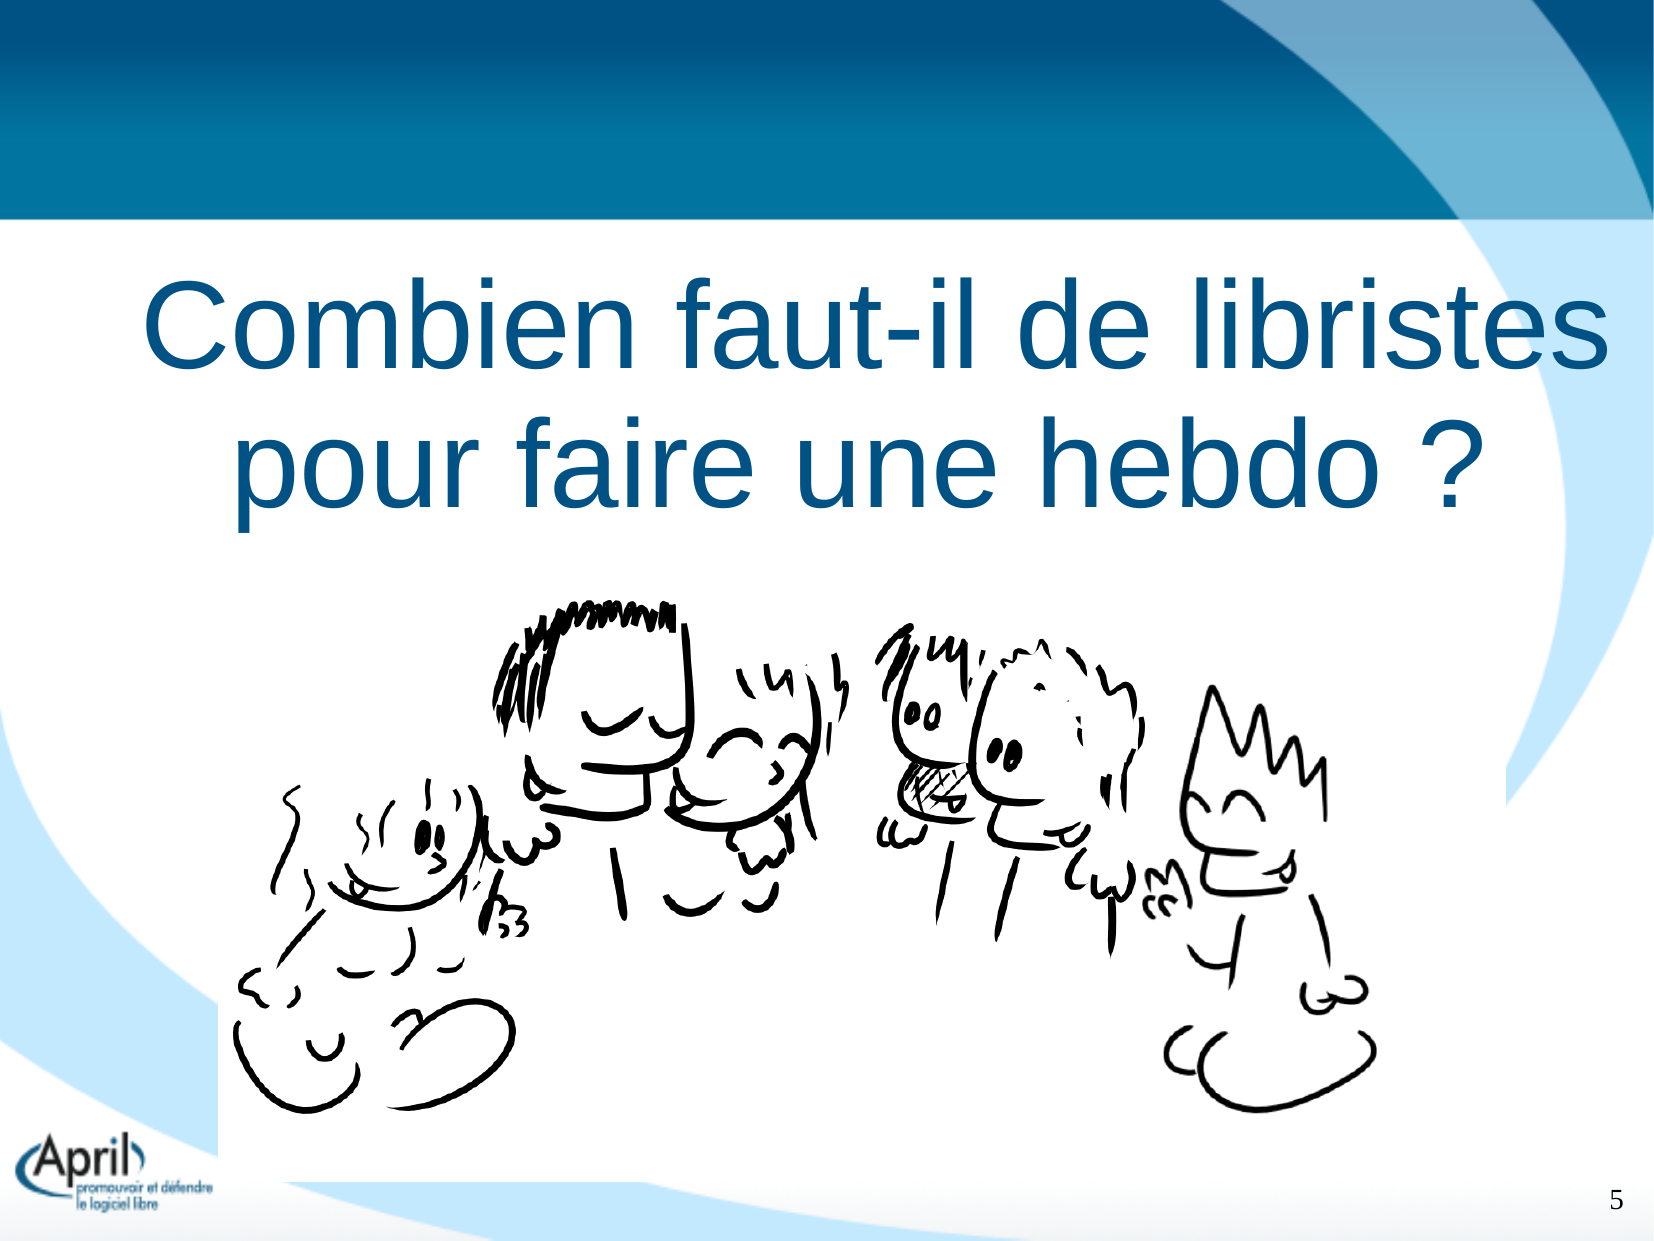

#
Combien faut-il de libristes pour faire une hebdo ?
5